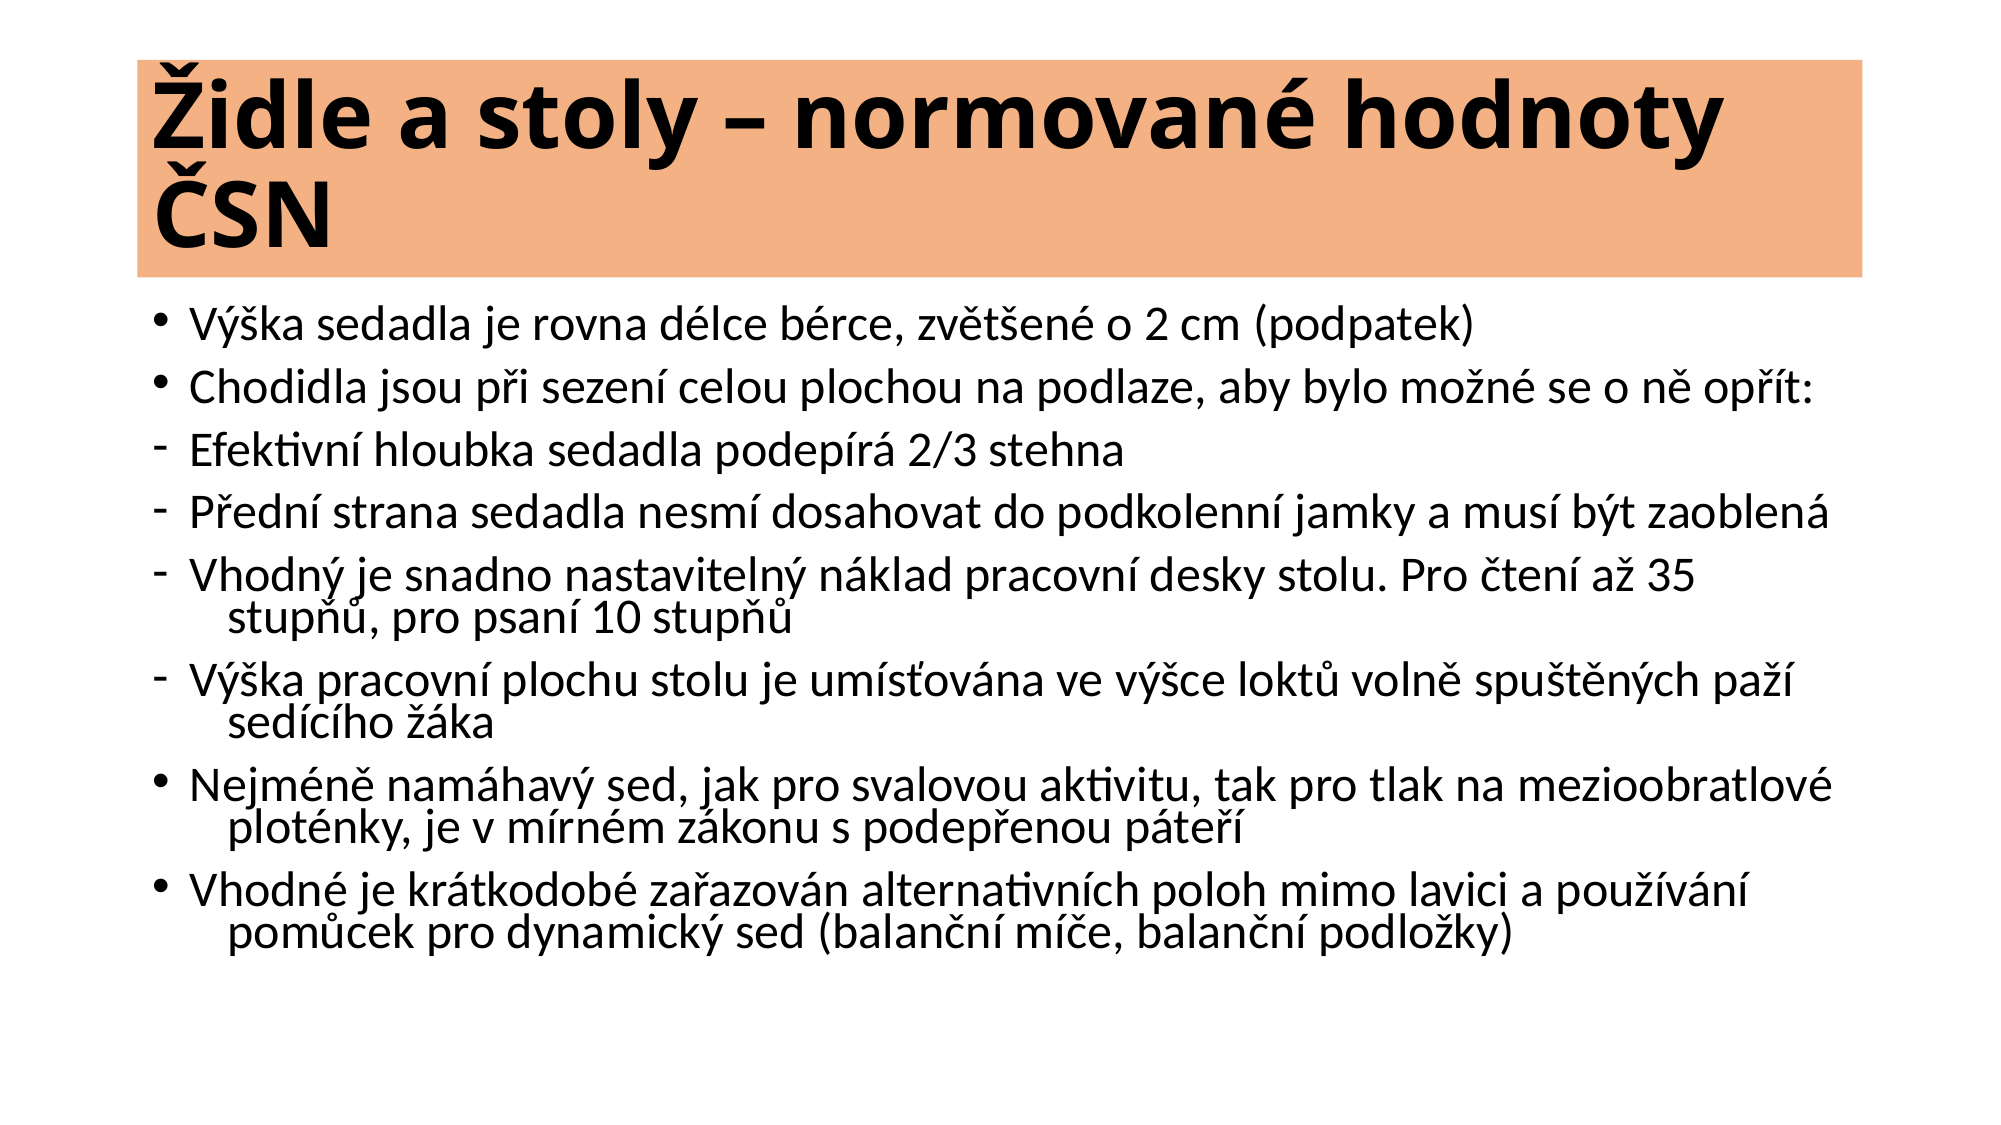

# Židle a stoly – normované hodnoty ČSN
Výška sedadla je rovna délce bérce, zvětšené o 2 cm (podpatek)
Chodidla jsou při sezení celou plochou na podlaze, aby bylo možné se o ně opřít:
Efektivní hloubka sedadla podepírá 2/3 stehna
Přední strana sedadla nesmí dosahovat do podkolenní jamky a musí být zaoblená
Vhodný je snadno nastavitelný náklad pracovní desky stolu. Pro čtení až 35 stupňů, pro psaní 10 stupňů
Výška pracovní plochu stolu je umísťována ve výšce loktů volně spuštěných paží sedícího žáka
Nejméně namáhavý sed, jak pro svalovou aktivitu, tak pro tlak na mezioobratlové ploténky, je v mírném zákonu s podepřenou páteří
Vhodné je krátkodobé zařazován alternativních poloh mimo lavici a používání pomůcek pro dynamický sed (balanční míče, balanční podložky)